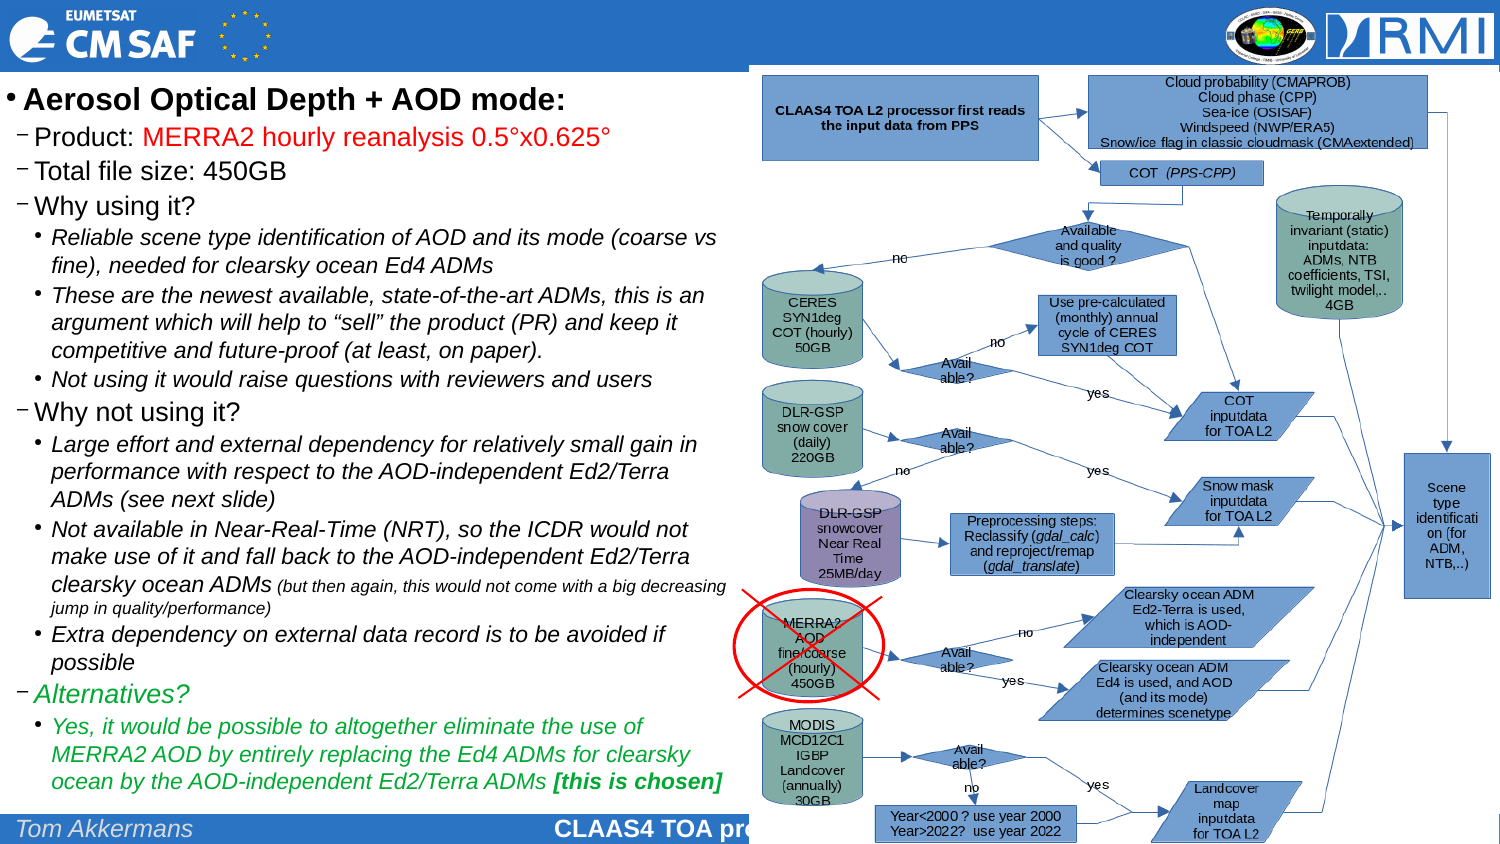

#
Aerosol Optical Depth + AOD mode:
Product: MERRA2 hourly reanalysis 0.5°x0.625°
Total file size: 450GB
Why using it?
Reliable scene type identification of AOD and its mode (coarse vs fine), needed for clearsky ocean Ed4 ADMs
These are the newest available, state-of-the-art ADMs, this is an argument which will help to “sell” the product (PR) and keep it competitive and future-proof (at least, on paper).
Not using it would raise questions with reviewers and users
Why not using it?
Large effort and external dependency for relatively small gain in performance with respect to the AOD-independent Ed2/Terra ADMs (see next slide)
Not available in Near-Real-Time (NRT), so the ICDR would not make use of it and fall back to the AOD-independent Ed2/Terra clearsky ocean ADMs (but then again, this would not come with a big decreasing jump in quality/performance)
Extra dependency on external data record is to be avoided if possible
Alternatives?
Yes, it would be possible to altogether eliminate the use of MERRA2 AOD by entirely replacing the Ed4 ADMs for clearsky ocean by the AOD-independent Ed2/Terra ADMs [this is chosen]